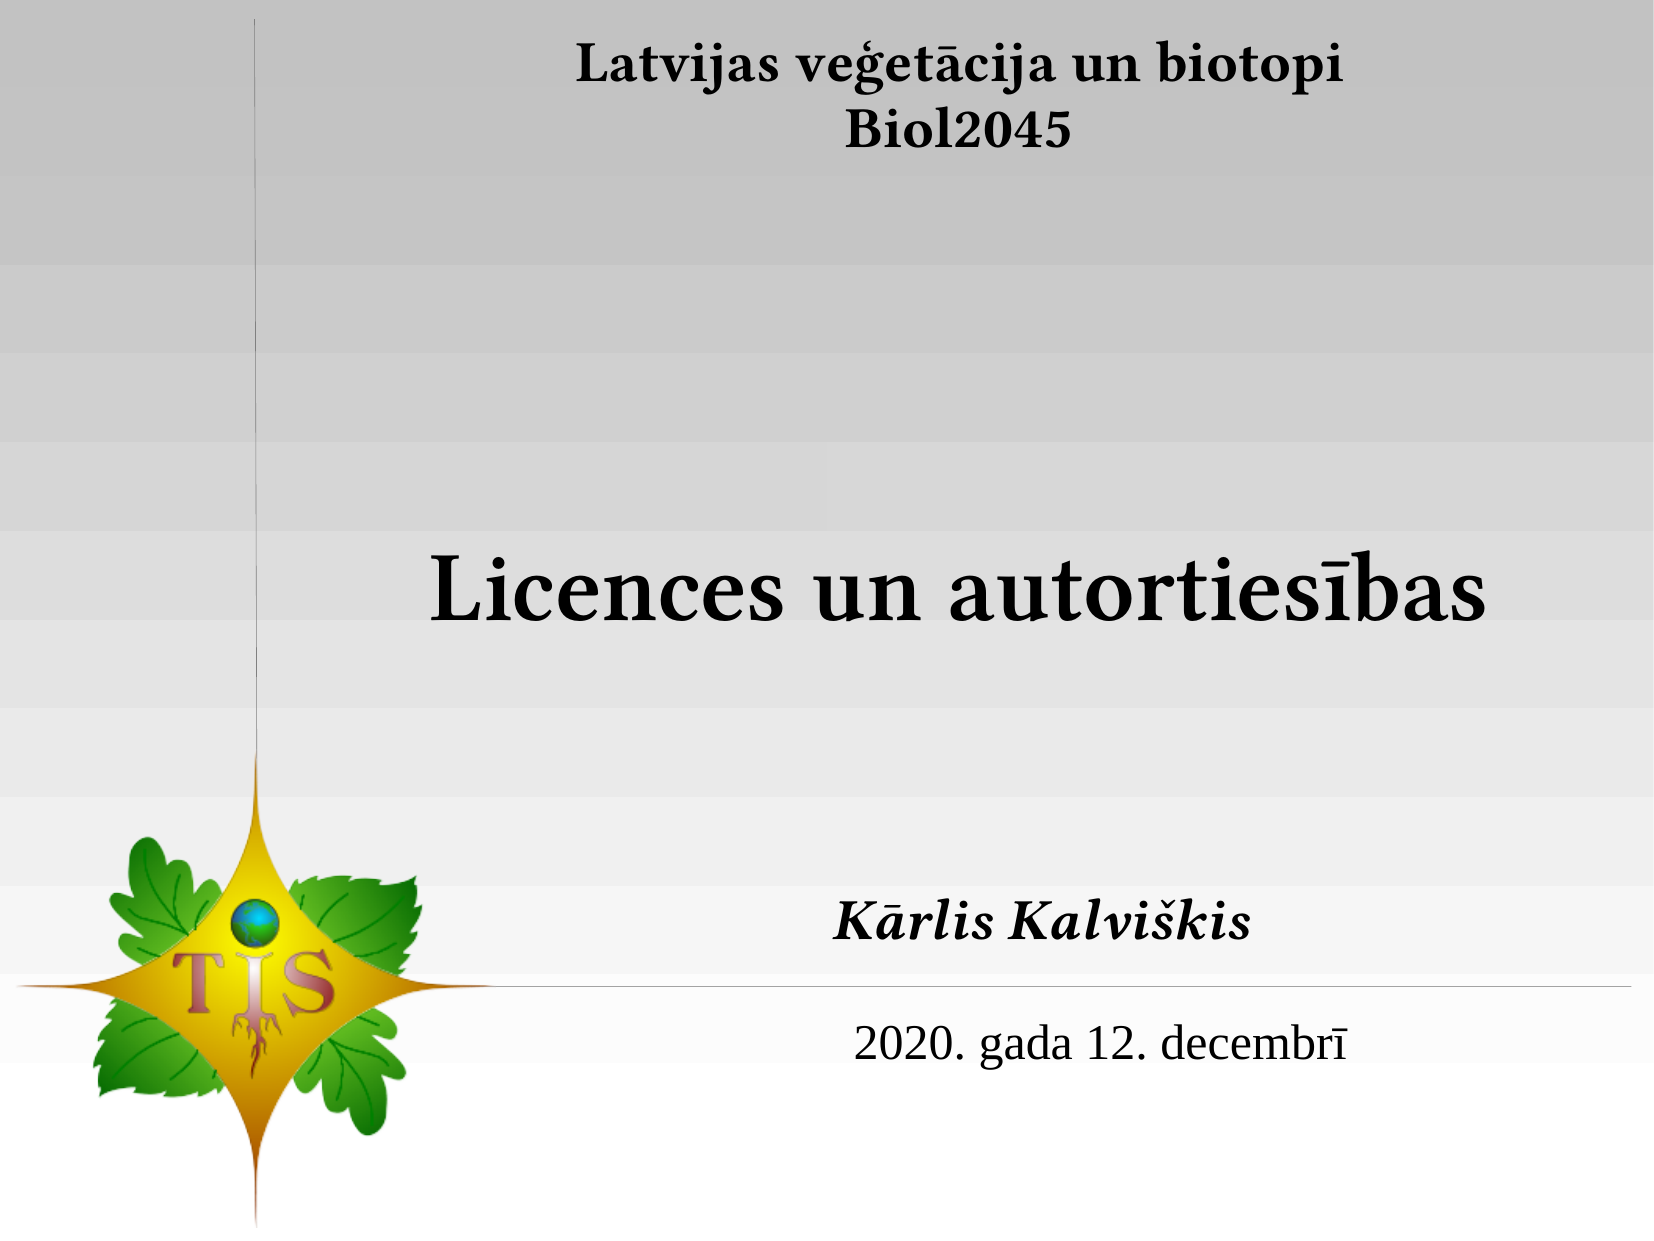

# Licences un autortiesības
Kārlis Kalviškis
2020. gada 12. decembrī